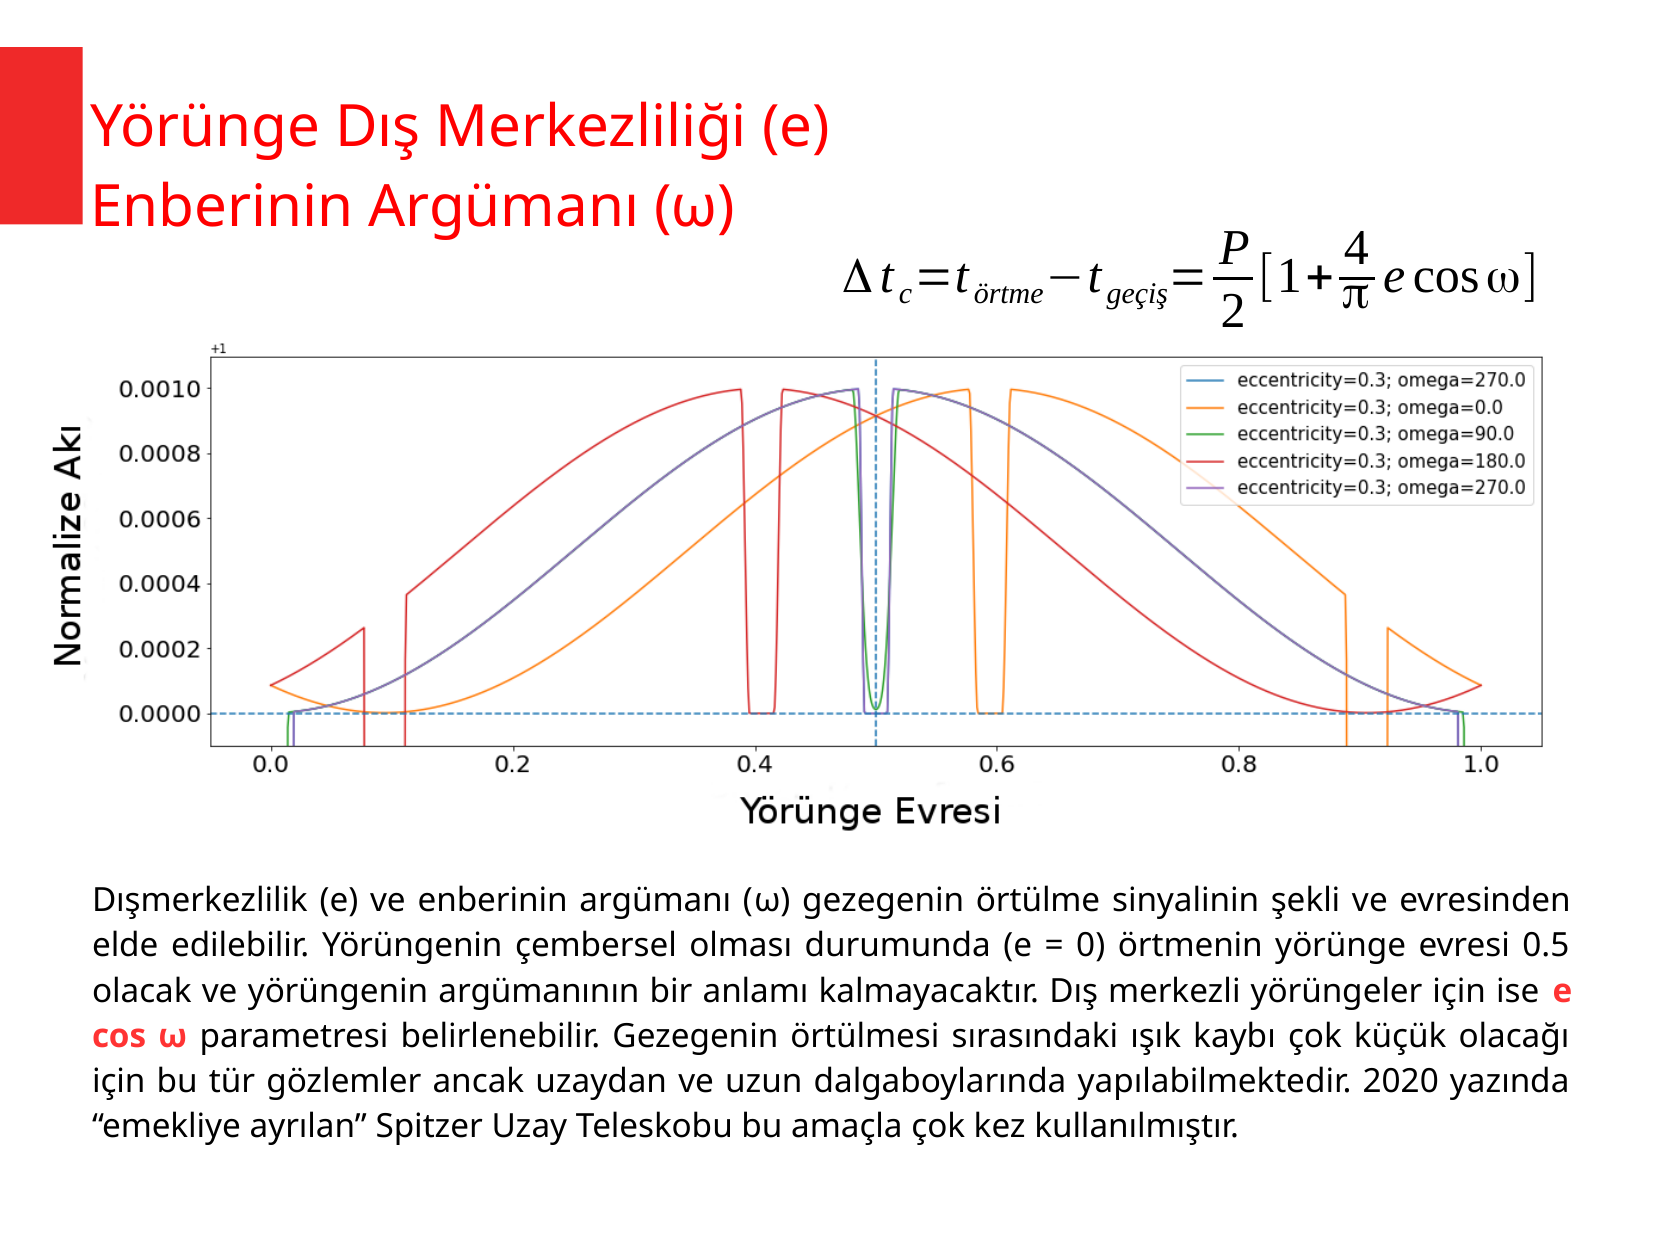

# Yörünge Dış Merkezliliği (e) Enberinin Argümanı (ω)
Dışmerkezlilik (e) ve enberinin argümanı (ω) gezegenin örtülme sinyalinin şekli ve evresinden elde edilebilir. Yörüngenin çembersel olması durumunda (e = 0) örtmenin yörünge evresi 0.5 olacak ve yörüngenin argümanının bir anlamı kalmayacaktır. Dış merkezli yörüngeler için ise e cos ω parametresi belirlenebilir. Gezegenin örtülmesi sırasındaki ışık kaybı çok küçük olacağı için bu tür gözlemler ancak uzaydan ve uzun dalgaboylarında yapılabilmektedir. 2020 yazında “emekliye ayrılan” Spitzer Uzay Teleskobu bu amaçla çok kez kullanılmıştır.